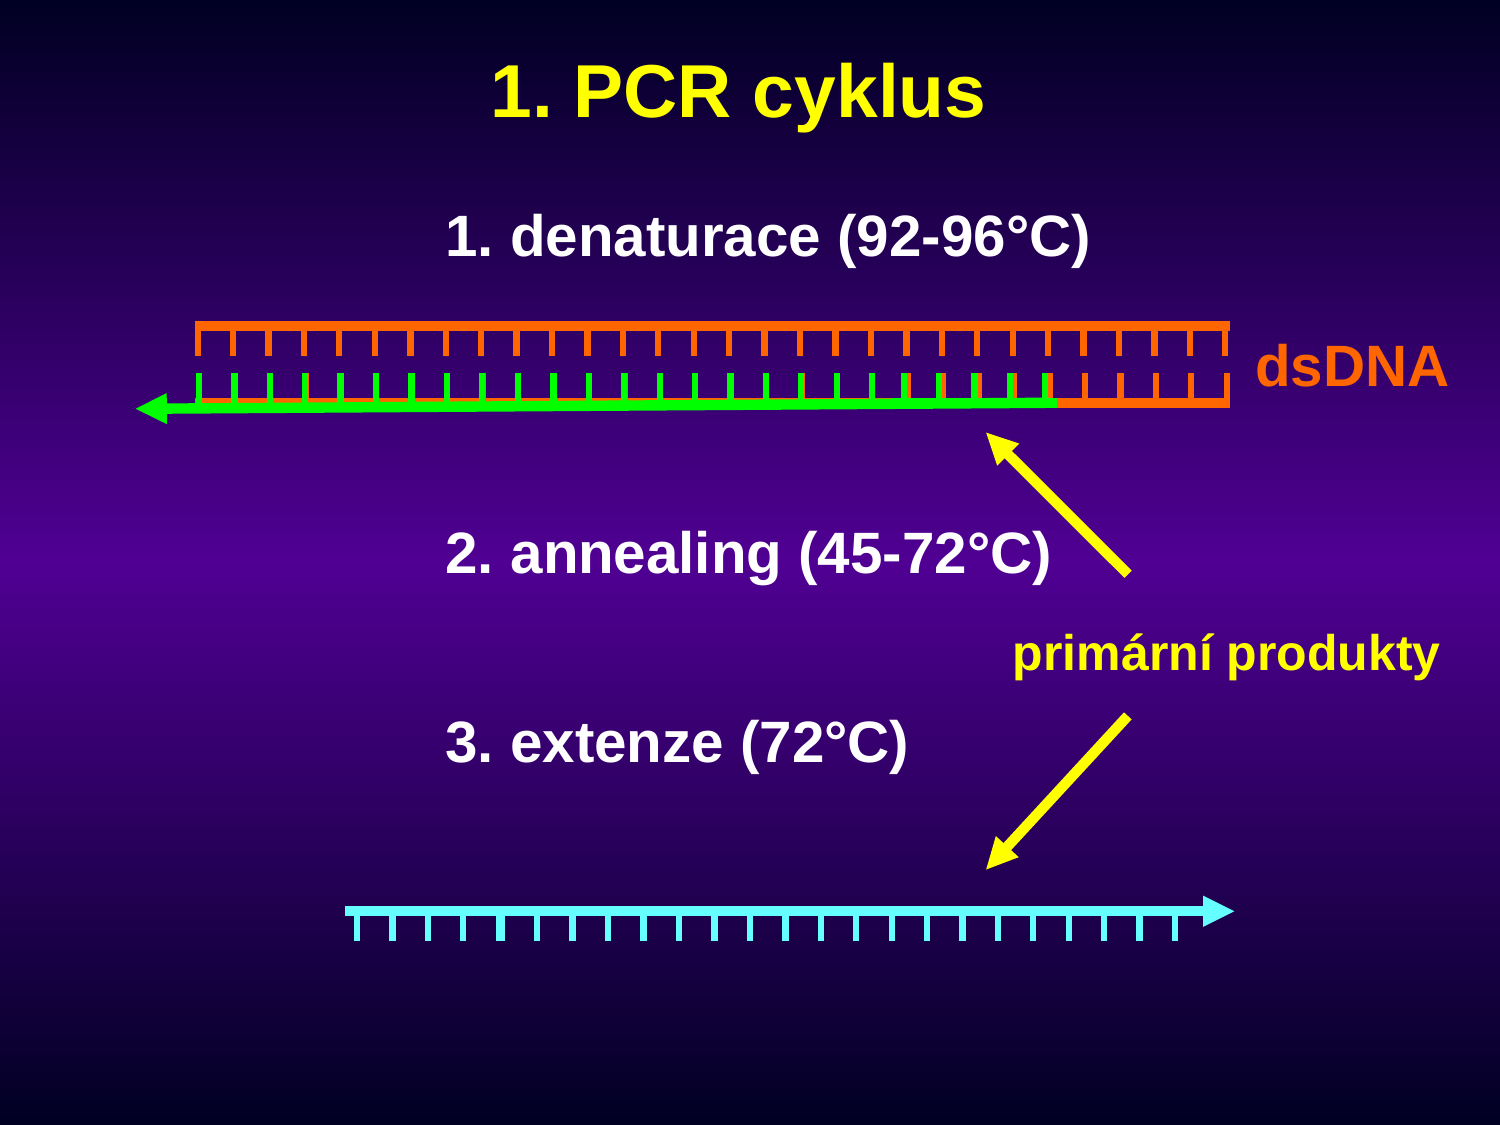

# 1. PCR cyklus
1. denaturace (92-96°C)
dsDNA
2. annealing (45-72°C)
primární produkty
3. extenze (72°C)